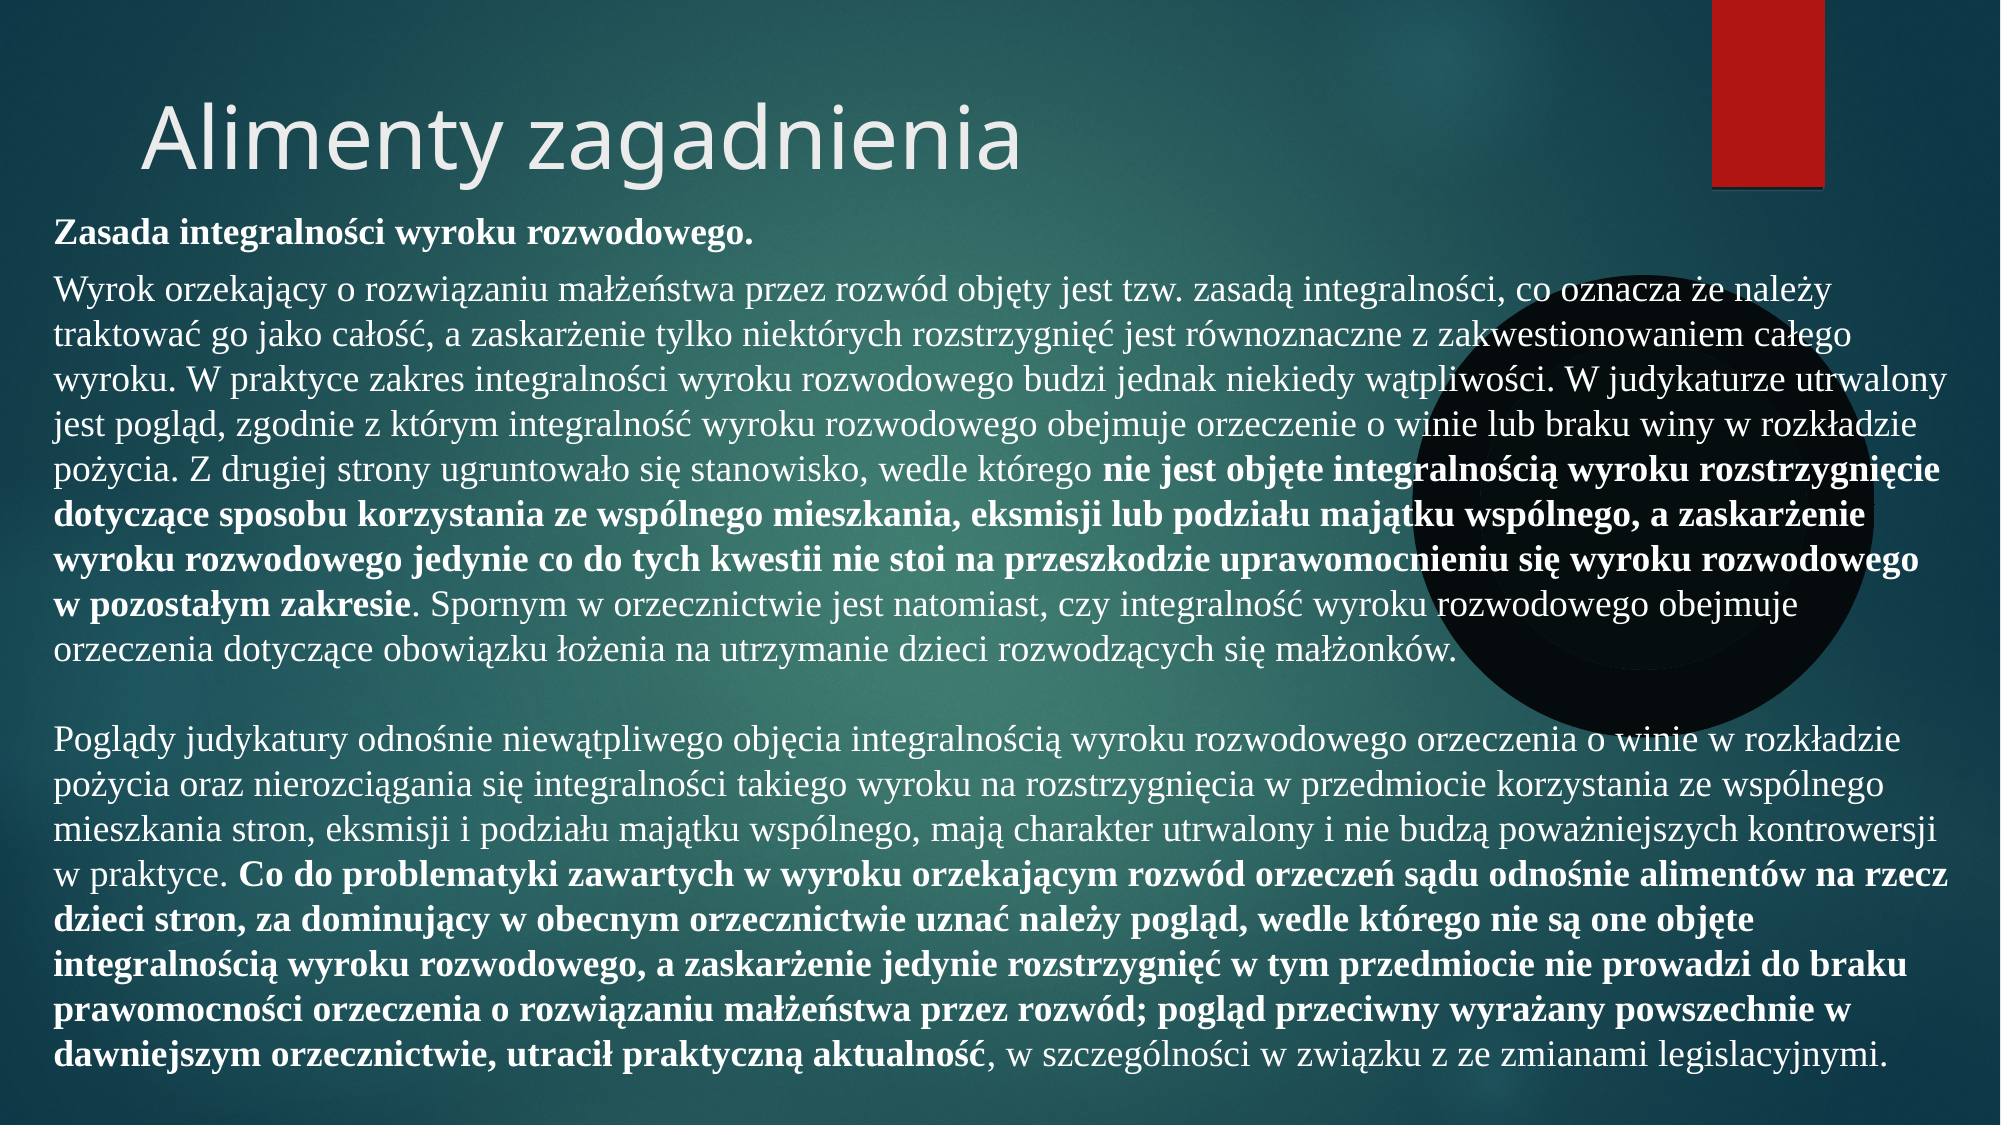

# Alimenty zagadnienia
Zasada integralności wyroku rozwodowego.
Wyrok orzekający o rozwiązaniu małżeństwa przez rozwód objęty jest tzw. zasadą integralności, co oznacza że należy traktować go jako całość, a zaskarżenie tylko niektórych rozstrzygnięć jest równoznaczne z zakwestionowaniem całego wyroku. W praktyce zakres integralności wyroku rozwodowego budzi jednak niekiedy wątpliwości. W judykaturze utrwalony jest pogląd, zgodnie z którym integralność wyroku rozwodowego obejmuje orzeczenie o winie lub braku winy w rozkładzie pożycia. Z drugiej strony ugruntowało się stanowisko, wedle którego nie jest objęte integralnością wyroku rozstrzygnięcie dotyczące sposobu korzystania ze wspólnego mieszkania, eksmisji lub podziału majątku wspólnego, a zaskarżenie wyroku rozwodowego jedynie co do tych kwestii nie stoi na przeszkodzie uprawomocnieniu się wyroku rozwodowego w pozostałym zakresie. Spornym w orzecznictwie jest natomiast, czy integralność wyroku rozwodowego obejmuje orzeczenia dotyczące obowiązku łożenia na utrzymanie dzieci rozwodzących się małżonków.
Poglądy judykatury odnośnie niewątpliwego objęcia integralnością wyroku rozwodowego orzeczenia o winie w rozkładzie pożycia oraz nierozciągania się integralności takiego wyroku na rozstrzygnięcia w przedmiocie korzystania ze wspólnego mieszkania stron, eksmisji i podziału majątku wspólnego, mają charakter utrwalony i nie budzą poważniejszych kontrowersji w praktyce. Co do problematyki zawartych w wyroku orzekającym rozwód orzeczeń sądu odnośnie alimentów na rzecz dzieci stron, za dominujący w obecnym orzecznictwie uznać należy pogląd, wedle którego nie są one objęte integralnością wyroku rozwodowego, a zaskarżenie jedynie rozstrzygnięć w tym przedmiocie nie prowadzi do braku prawomocności orzeczenia o rozwiązaniu małżeństwa przez rozwód; pogląd przeciwny wyrażany powszechnie w dawniejszym orzecznictwie, utracił praktyczną aktualność, w szczególności w związku z ze zmianami legislacyjnymi.